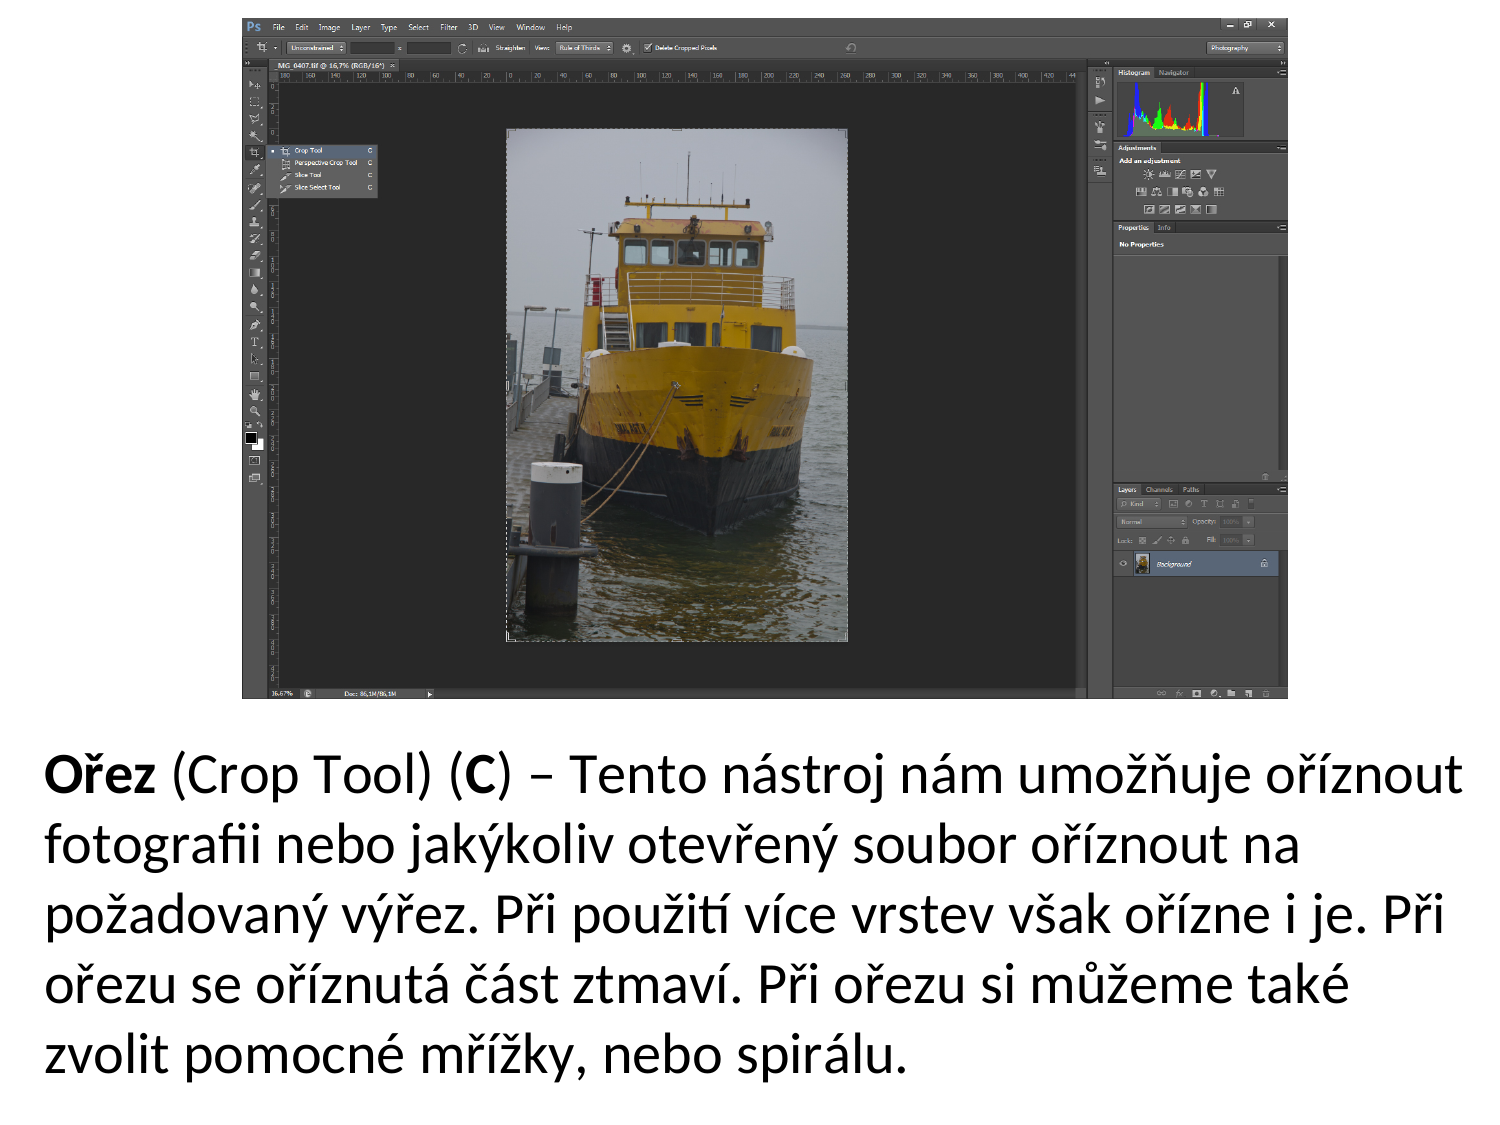

Ořez (Crop Tool) (C) – Tento nástroj nám umožňuje oříznout fotografii nebo jakýkoliv otevřený soubor oříznout na požadovaný výřez. Při použití více vrstev však ořízne i je. Při ořezu se oříznutá část ztmaví. Při ořezu si můžeme také zvolit pomocné mřížky, nebo spirálu.